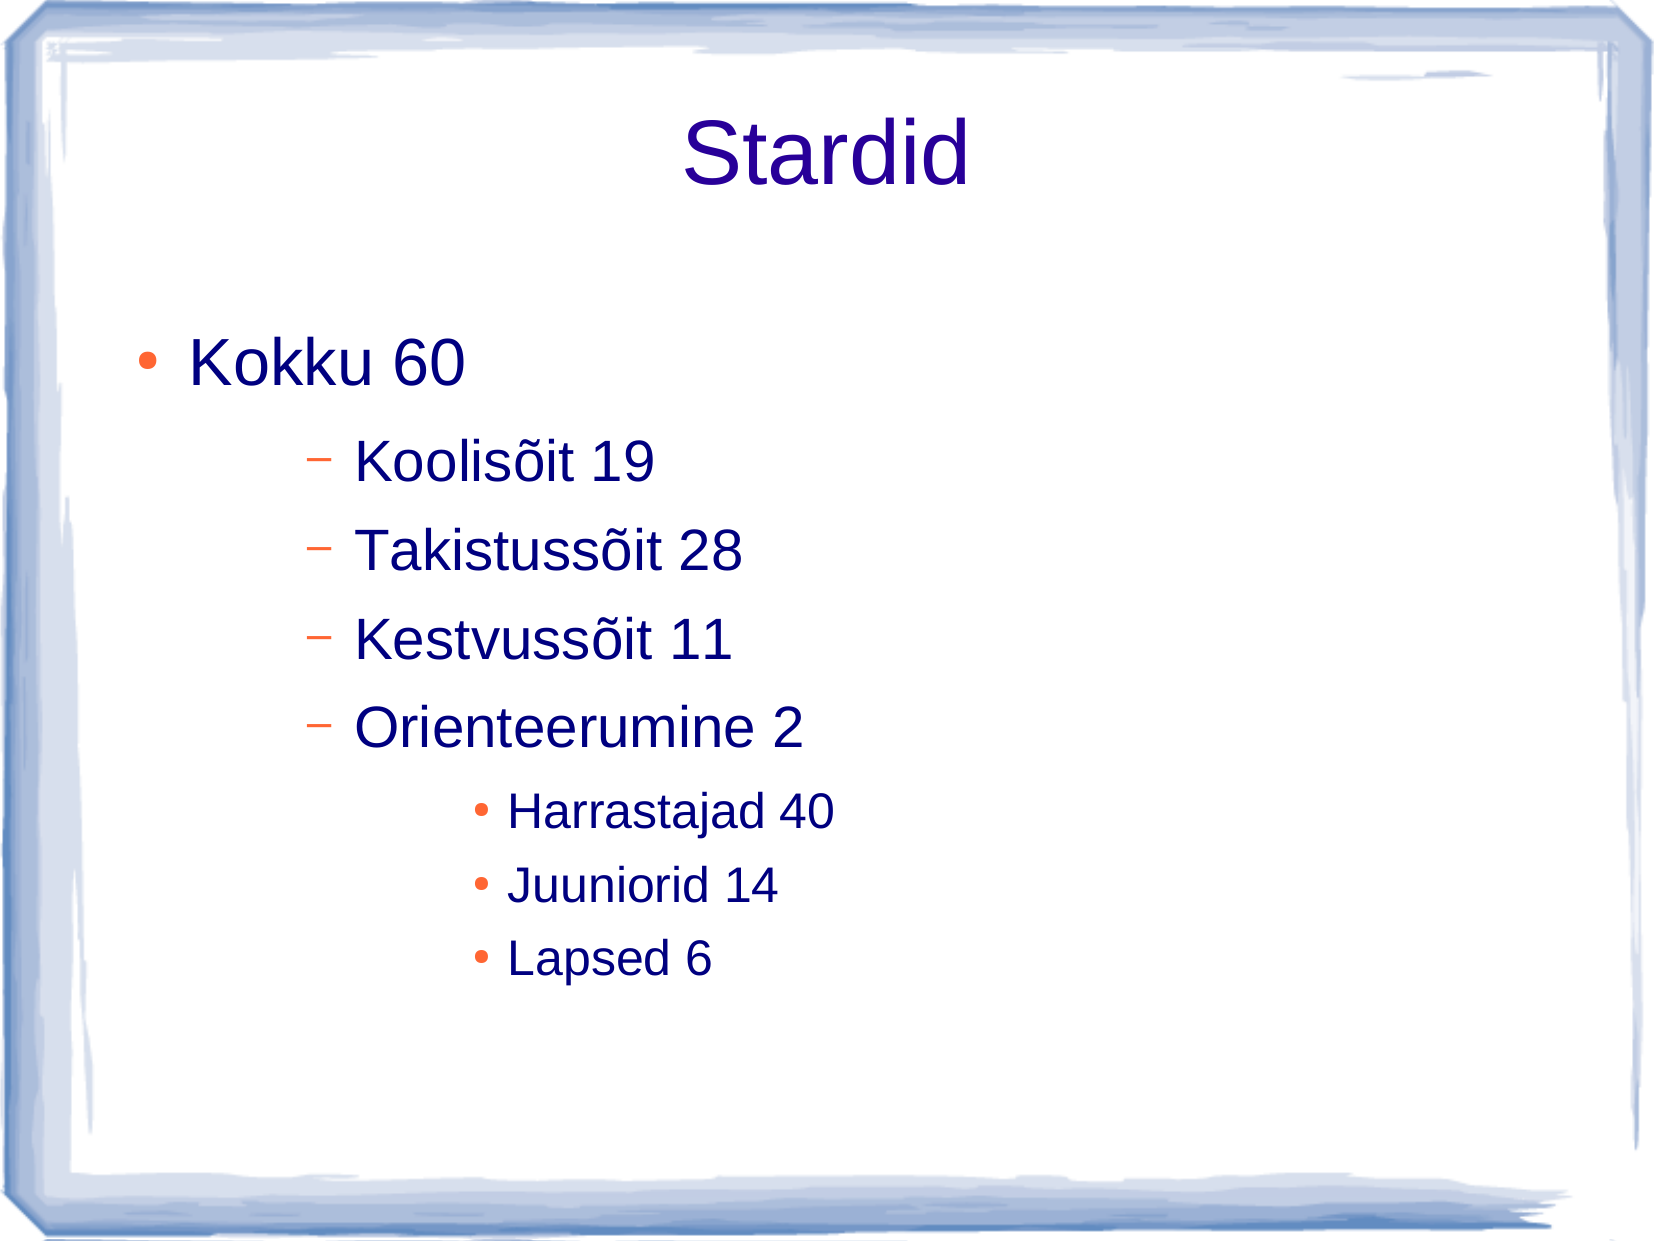

# Stardid
Kokku 60
Koolisõit 19
Takistussõit 28
Kestvussõit 11
Orienteerumine 2
Harrastajad 40
Juuniorid 14
Lapsed 6